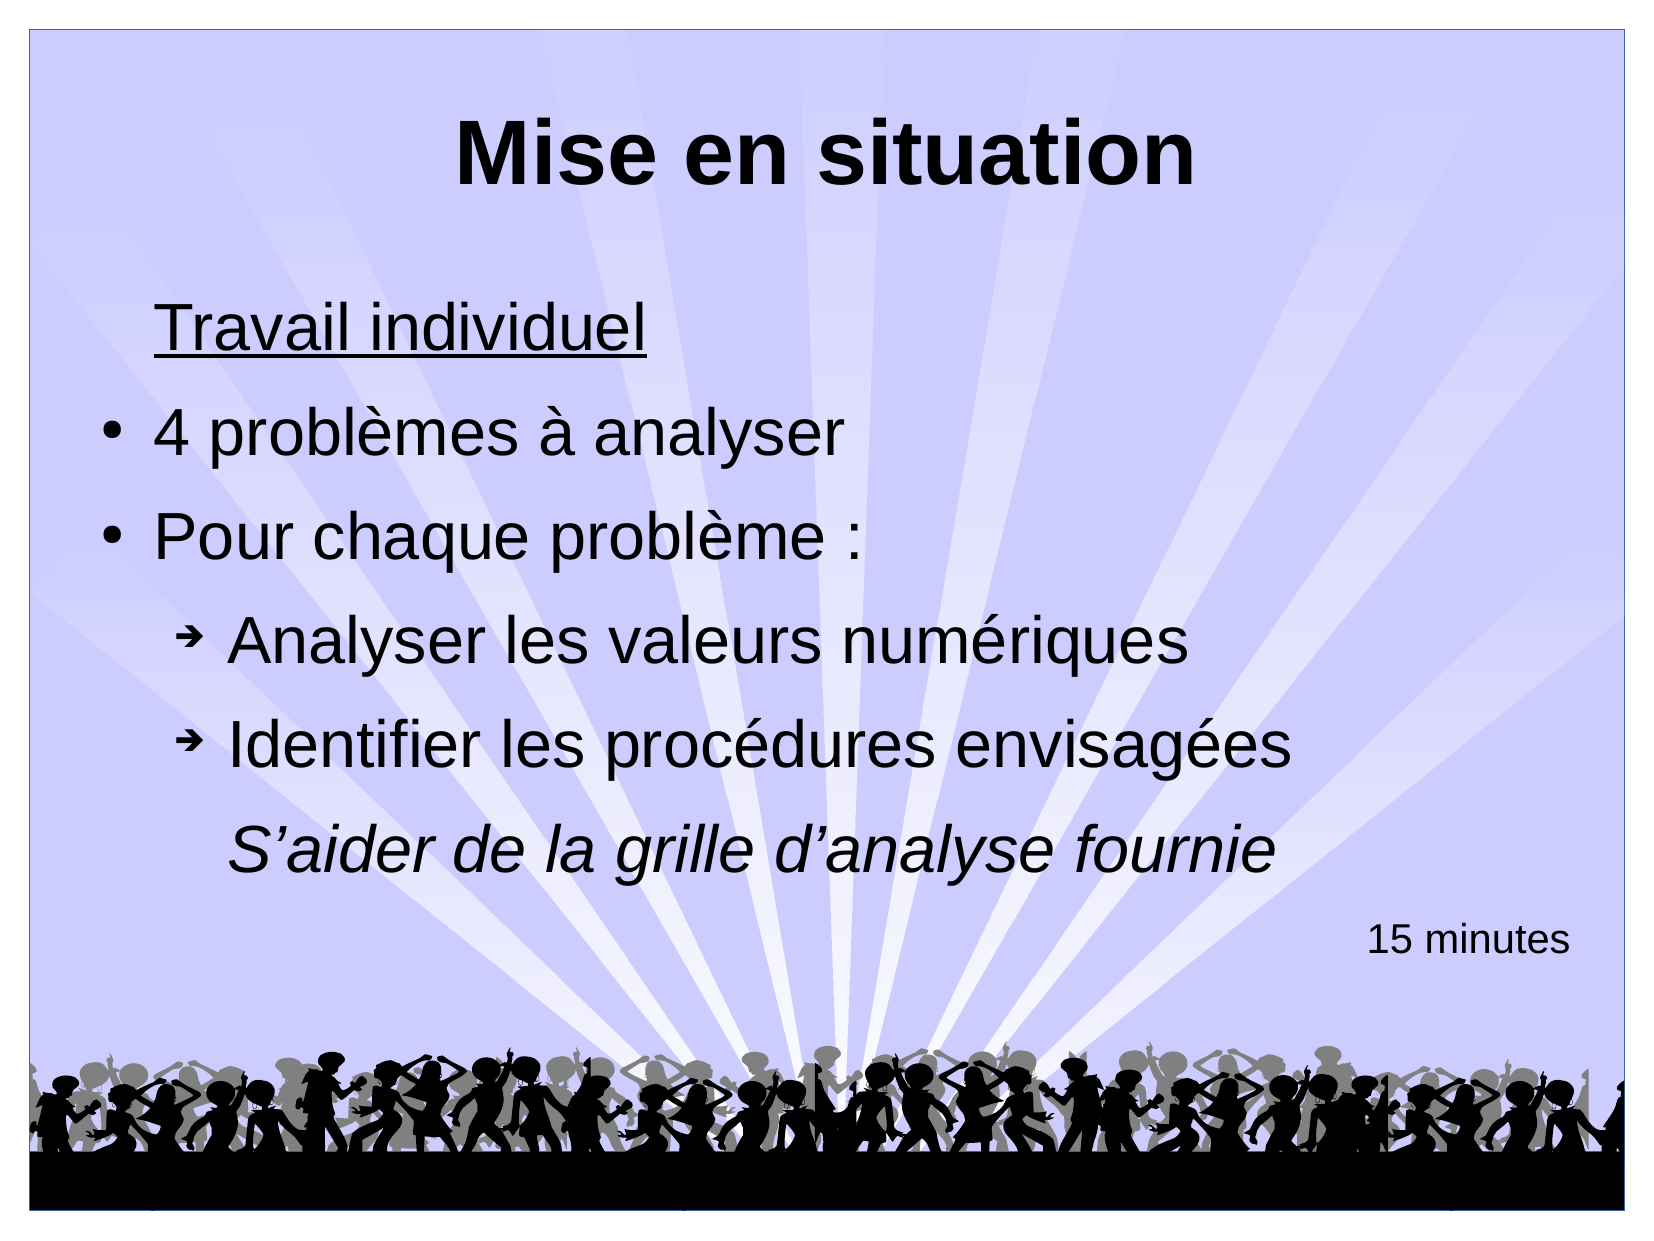

# Mise en situation
Travail individuel
4 problèmes à analyser
Pour chaque problème :
Analyser les valeurs numériques
Identifier les procédures envisagées
S’aider de la grille d’analyse fournie
15 minutes